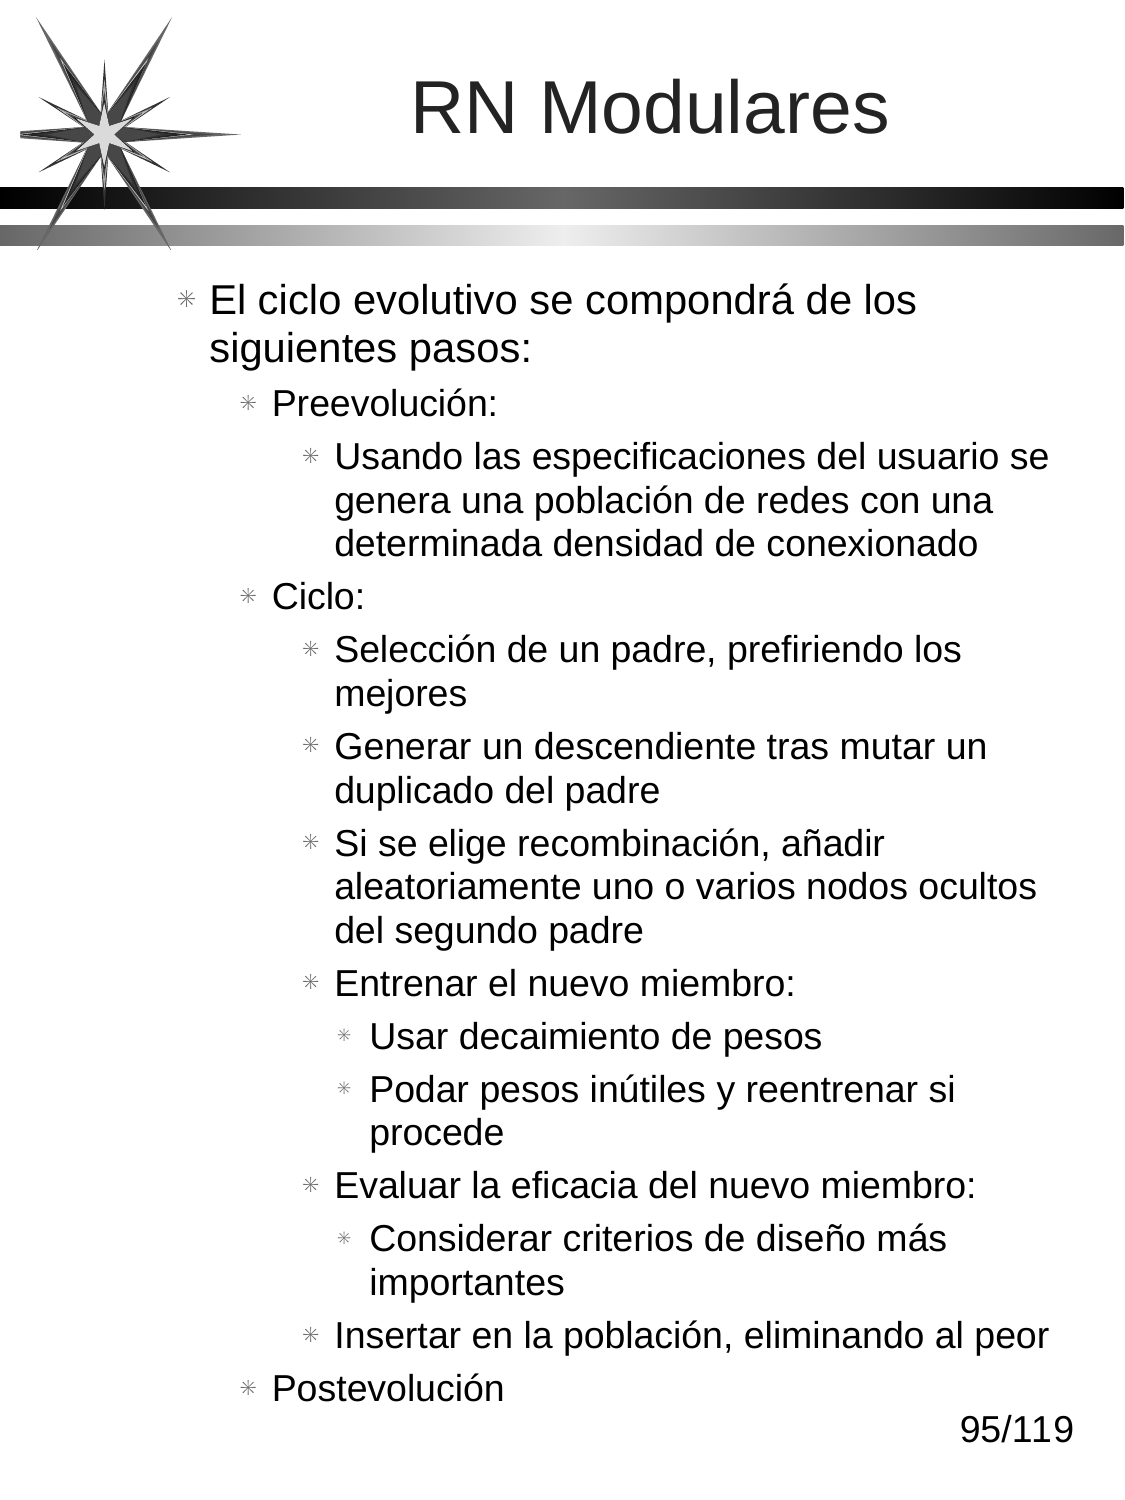

# RN Modulares
El ciclo evolutivo se compondrá de los siguientes pasos:
Preevolución:
Usando las especificaciones del usuario se genera una población de redes con una determinada densidad de conexionado
Ciclo:
Selección de un padre, prefiriendo los mejores
Generar un descendiente tras mutar un duplicado del padre
Si se elige recombinación, añadir aleatoriamente uno o varios nodos ocultos del segundo padre
Entrenar el nuevo miembro:
Usar decaimiento de pesos
Podar pesos inútiles y reentrenar si procede
Evaluar la eficacia del nuevo miembro:
Considerar criterios de diseño más importantes
Insertar en la población, eliminando al peor
Postevolución